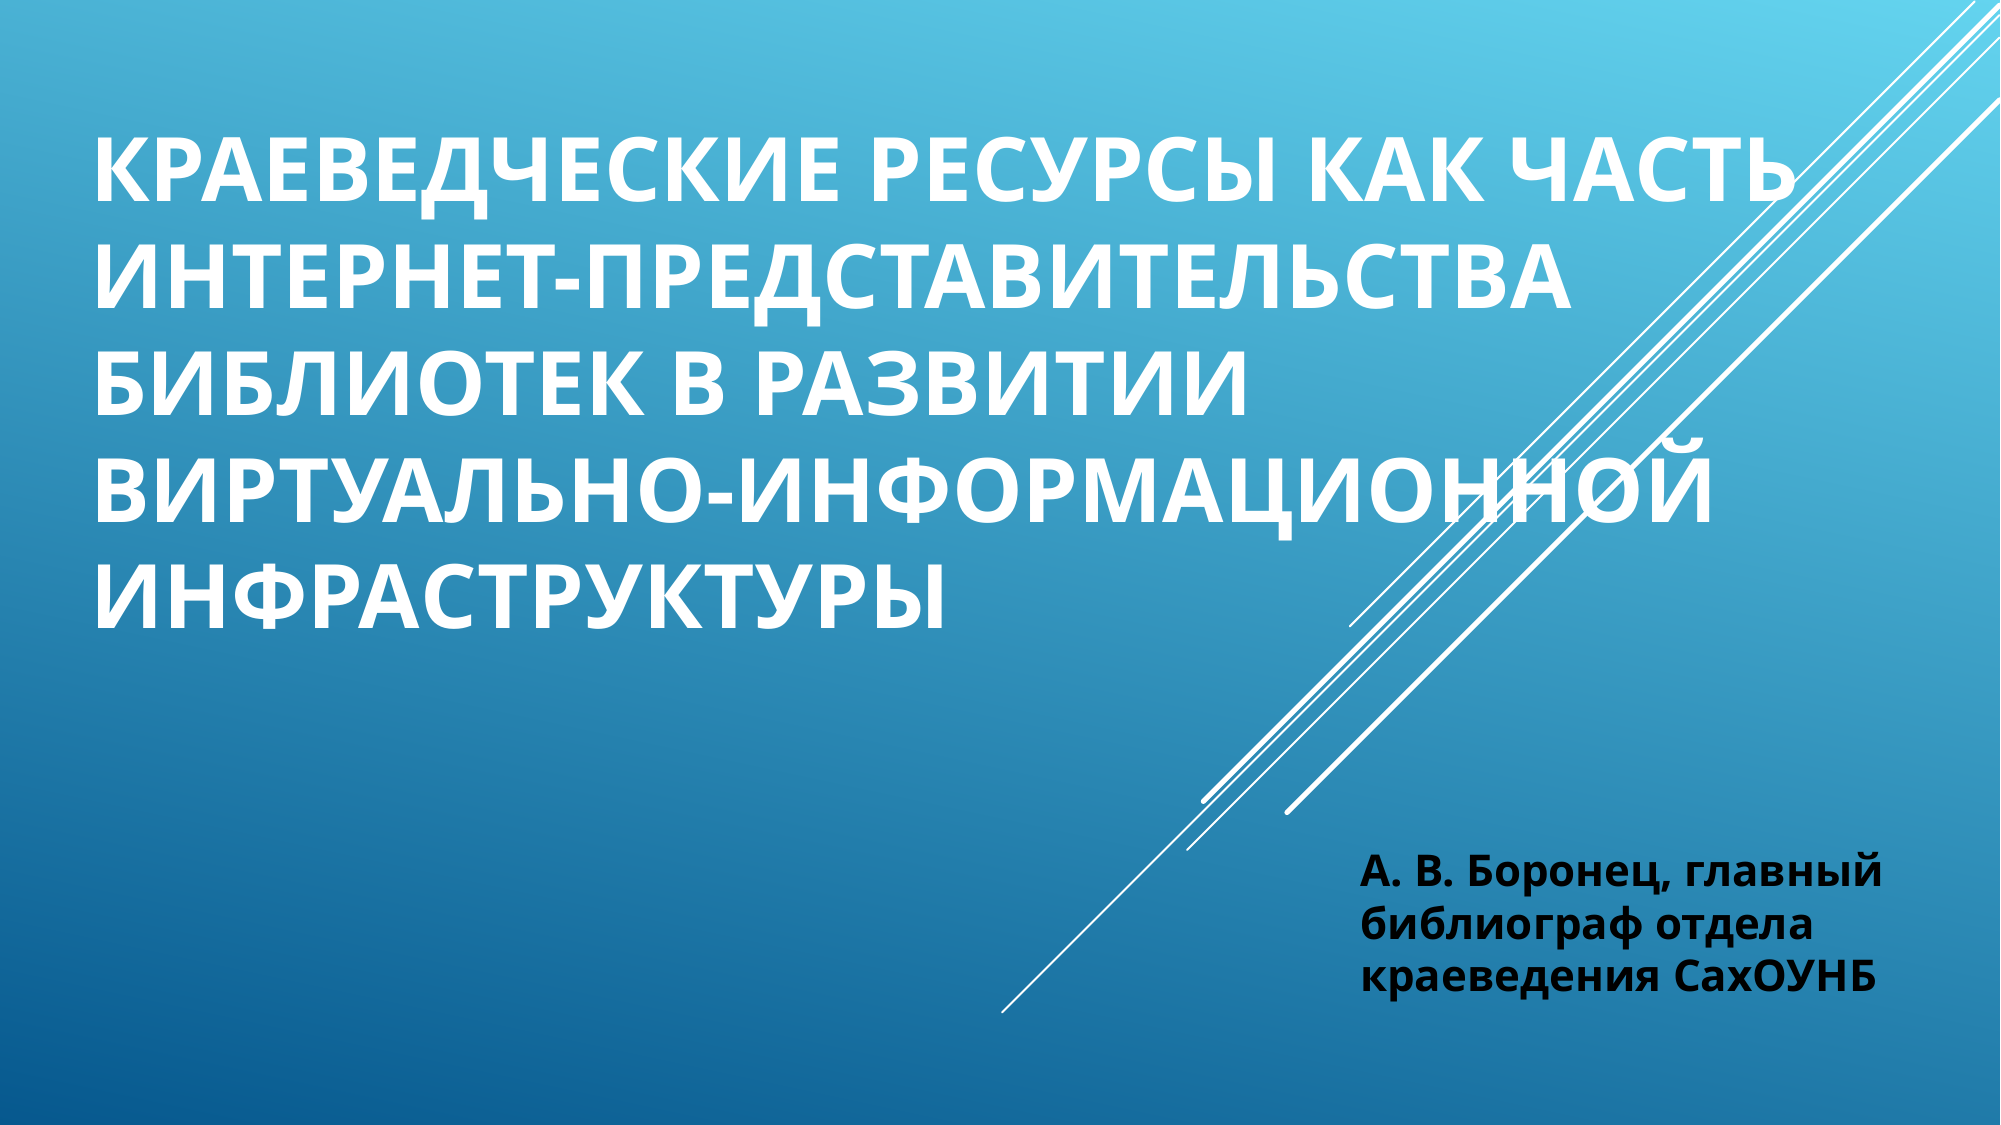

# Краеведческие ресурсы как часть интернет-представительства библиотек в развитии виртуально-информационной инфраструктуры
А. В. Боронец, главный библиограф отдела краеведения СахОУНБ